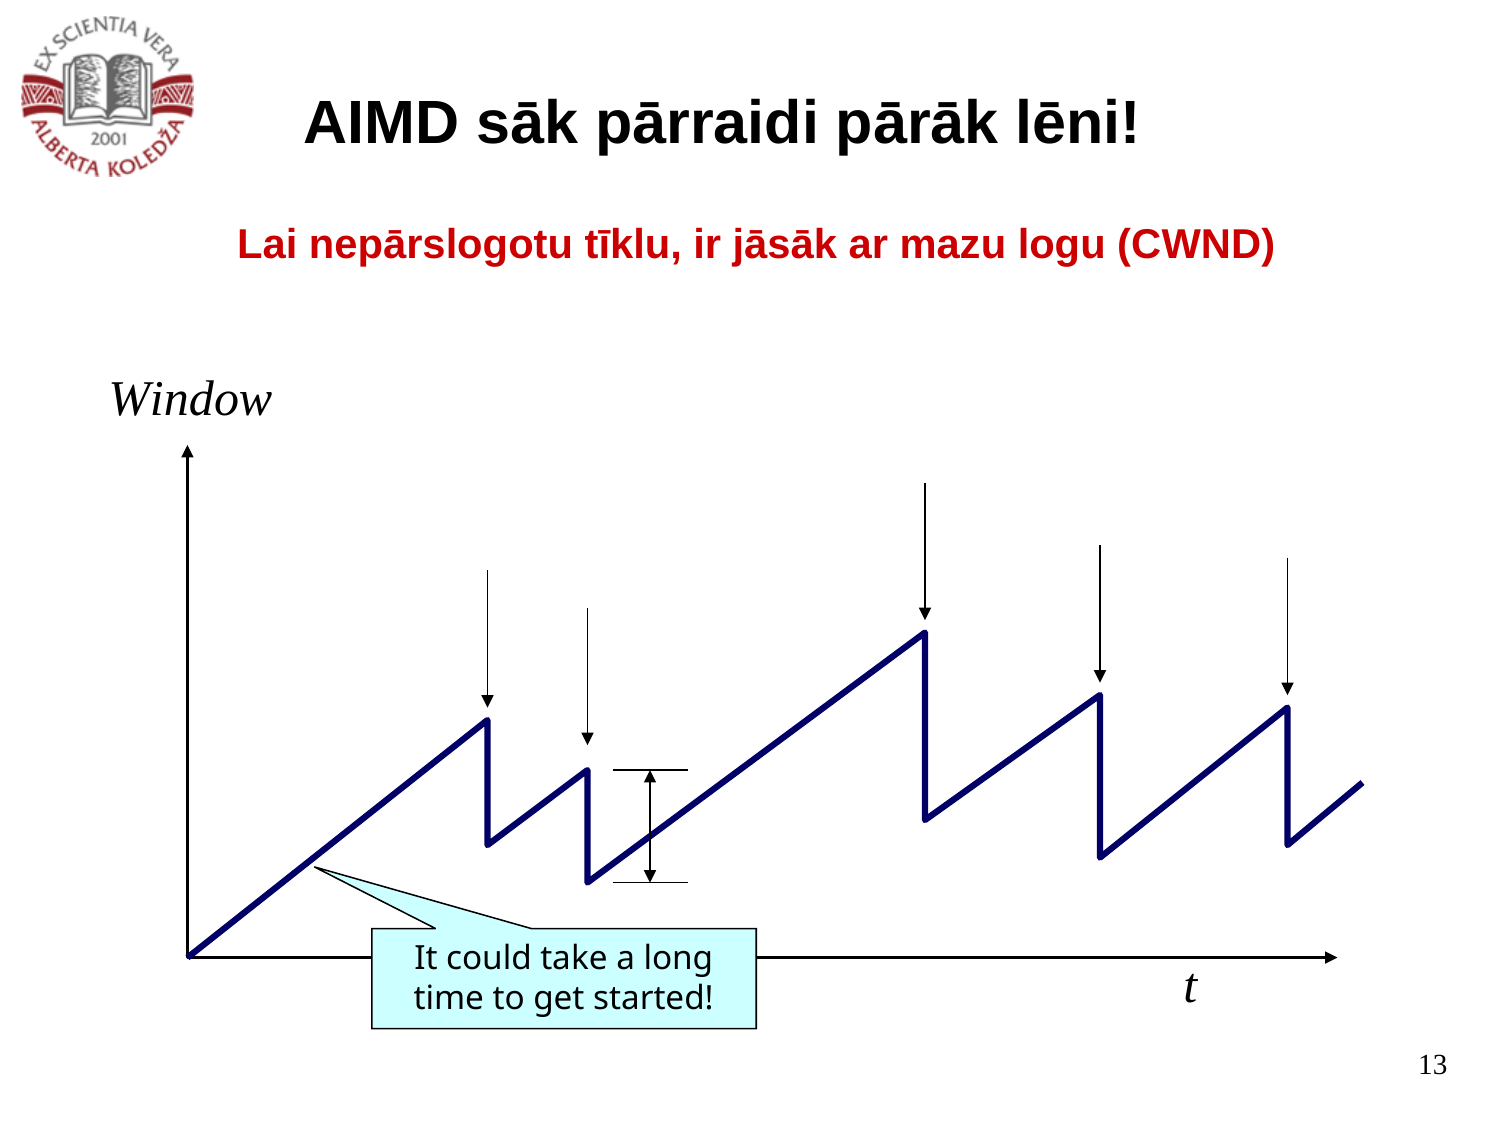

# AIMD sāk pārraidi pārāk lēni!
Lai nepārslogotu tīklu, ir jāsāk ar mazu logu (CWND)
Window
It could take a long time to get started!
t